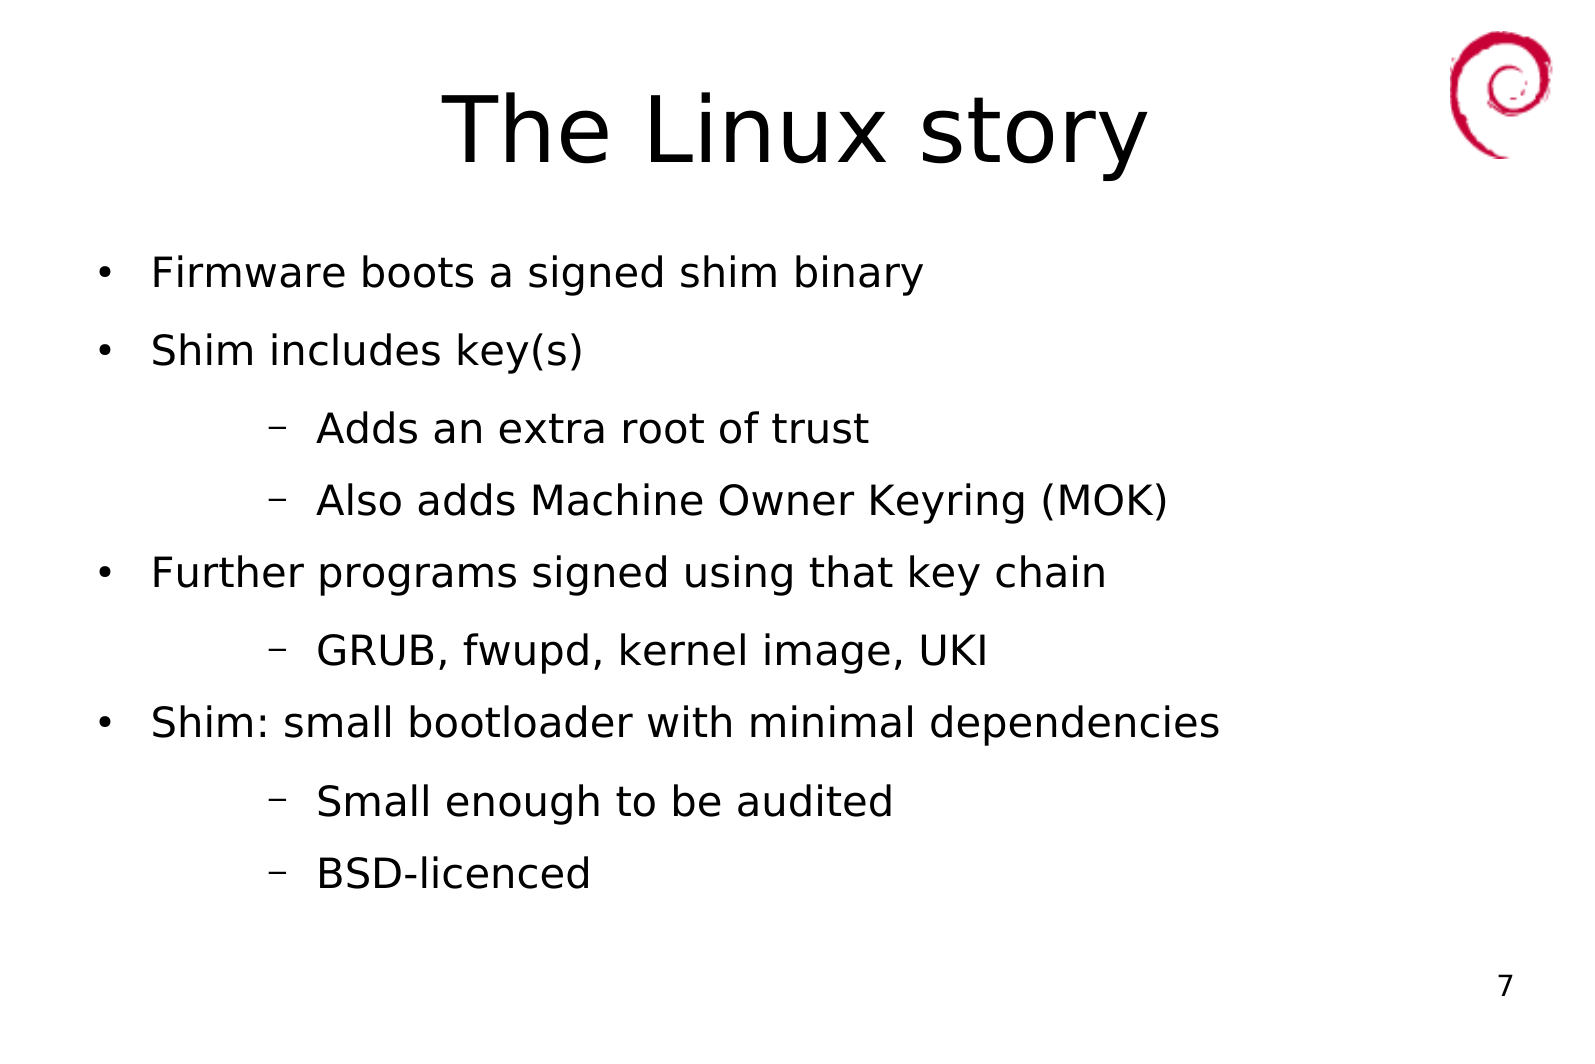

# The Linux story
Firmware boots a signed shim binary
Shim includes key(s)
Adds an extra root of trust
Also adds Machine Owner Keyring (MOK)
Further programs signed using that key chain
GRUB, fwupd, kernel image, UKI
Shim: small bootloader with minimal dependencies
Small enough to be audited
BSD-licenced
7